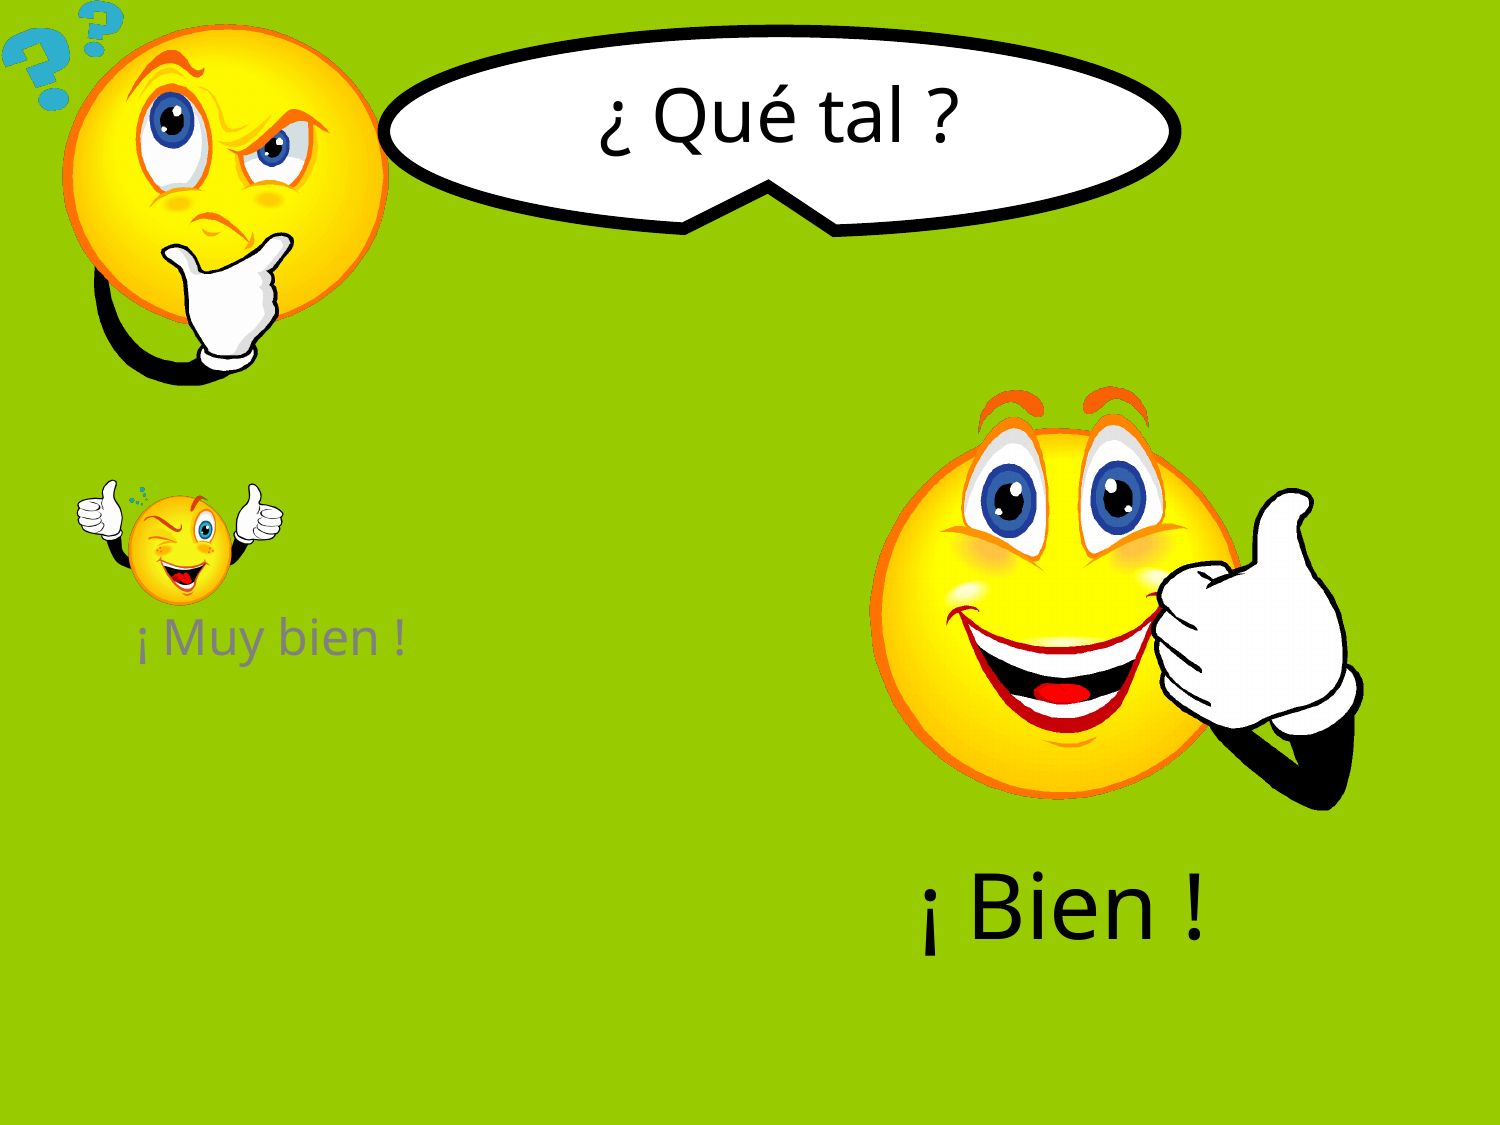

¿ Qué tal ?
¡ Muy bien !
¡ Bien !